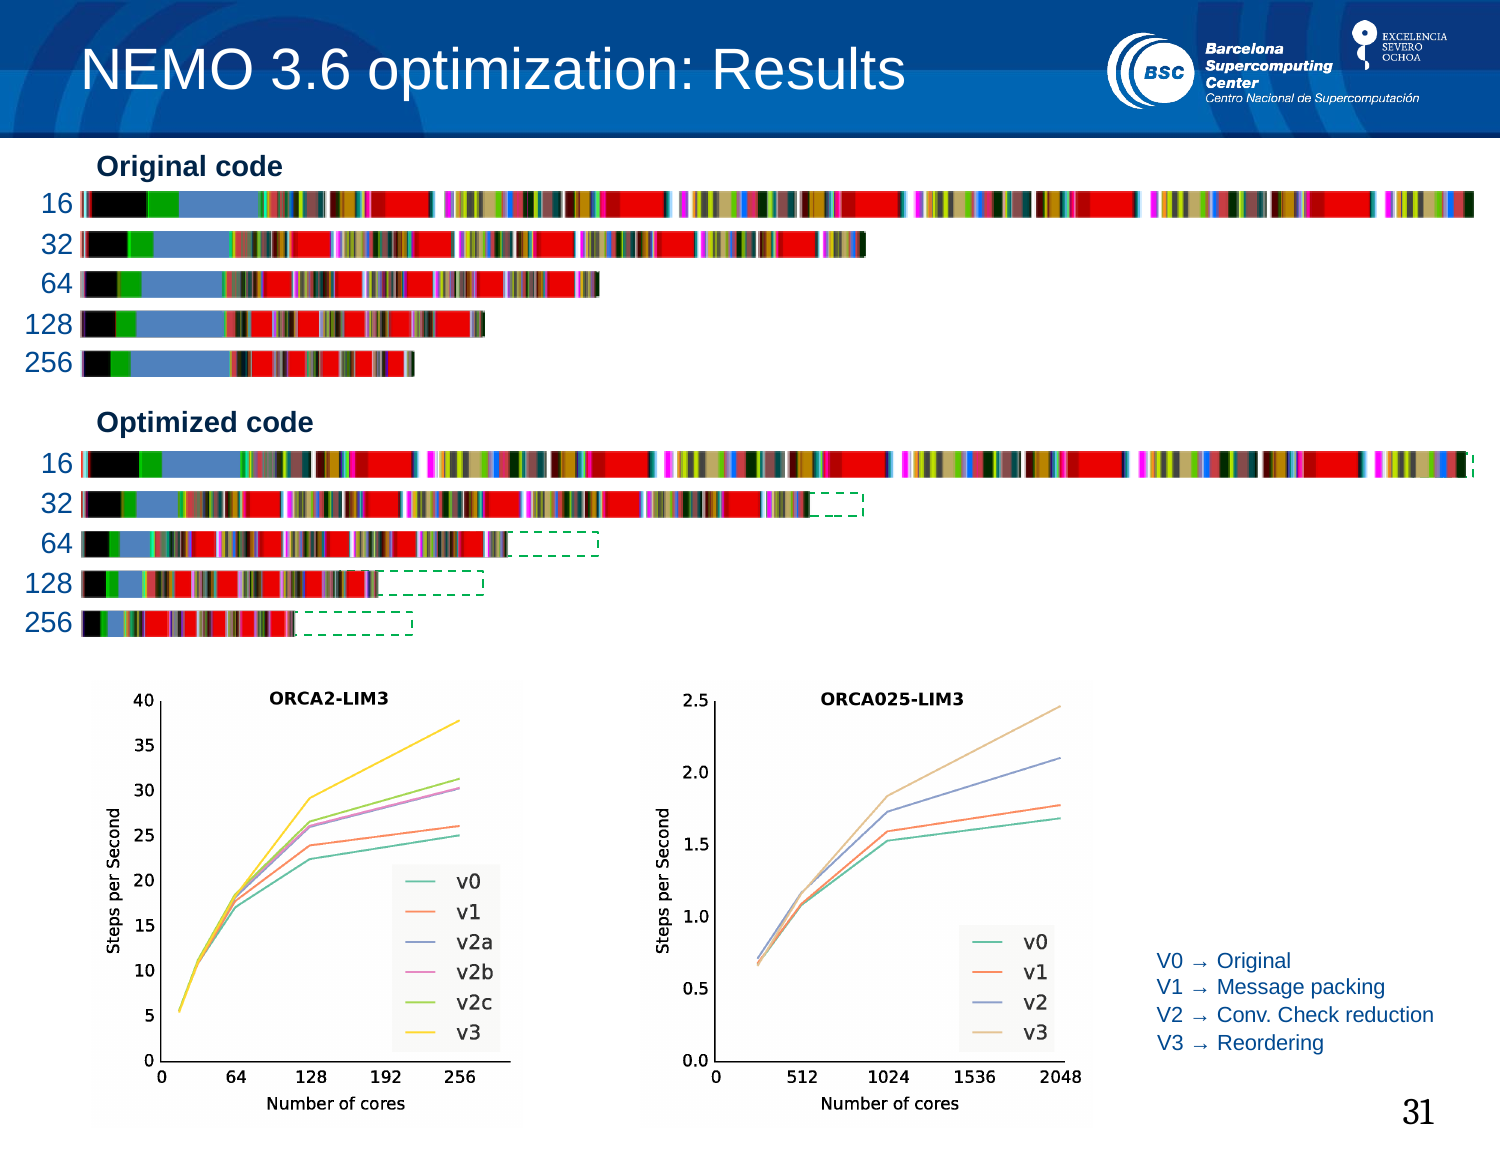

# NEMO 3.6 optimization: Results
Original code
16
32
64
128
256
Optimized code
16
32
64
128
256
V0 → Original
V1 → Message packing
V2 → Conv. Check reduction
V3 → Reordering